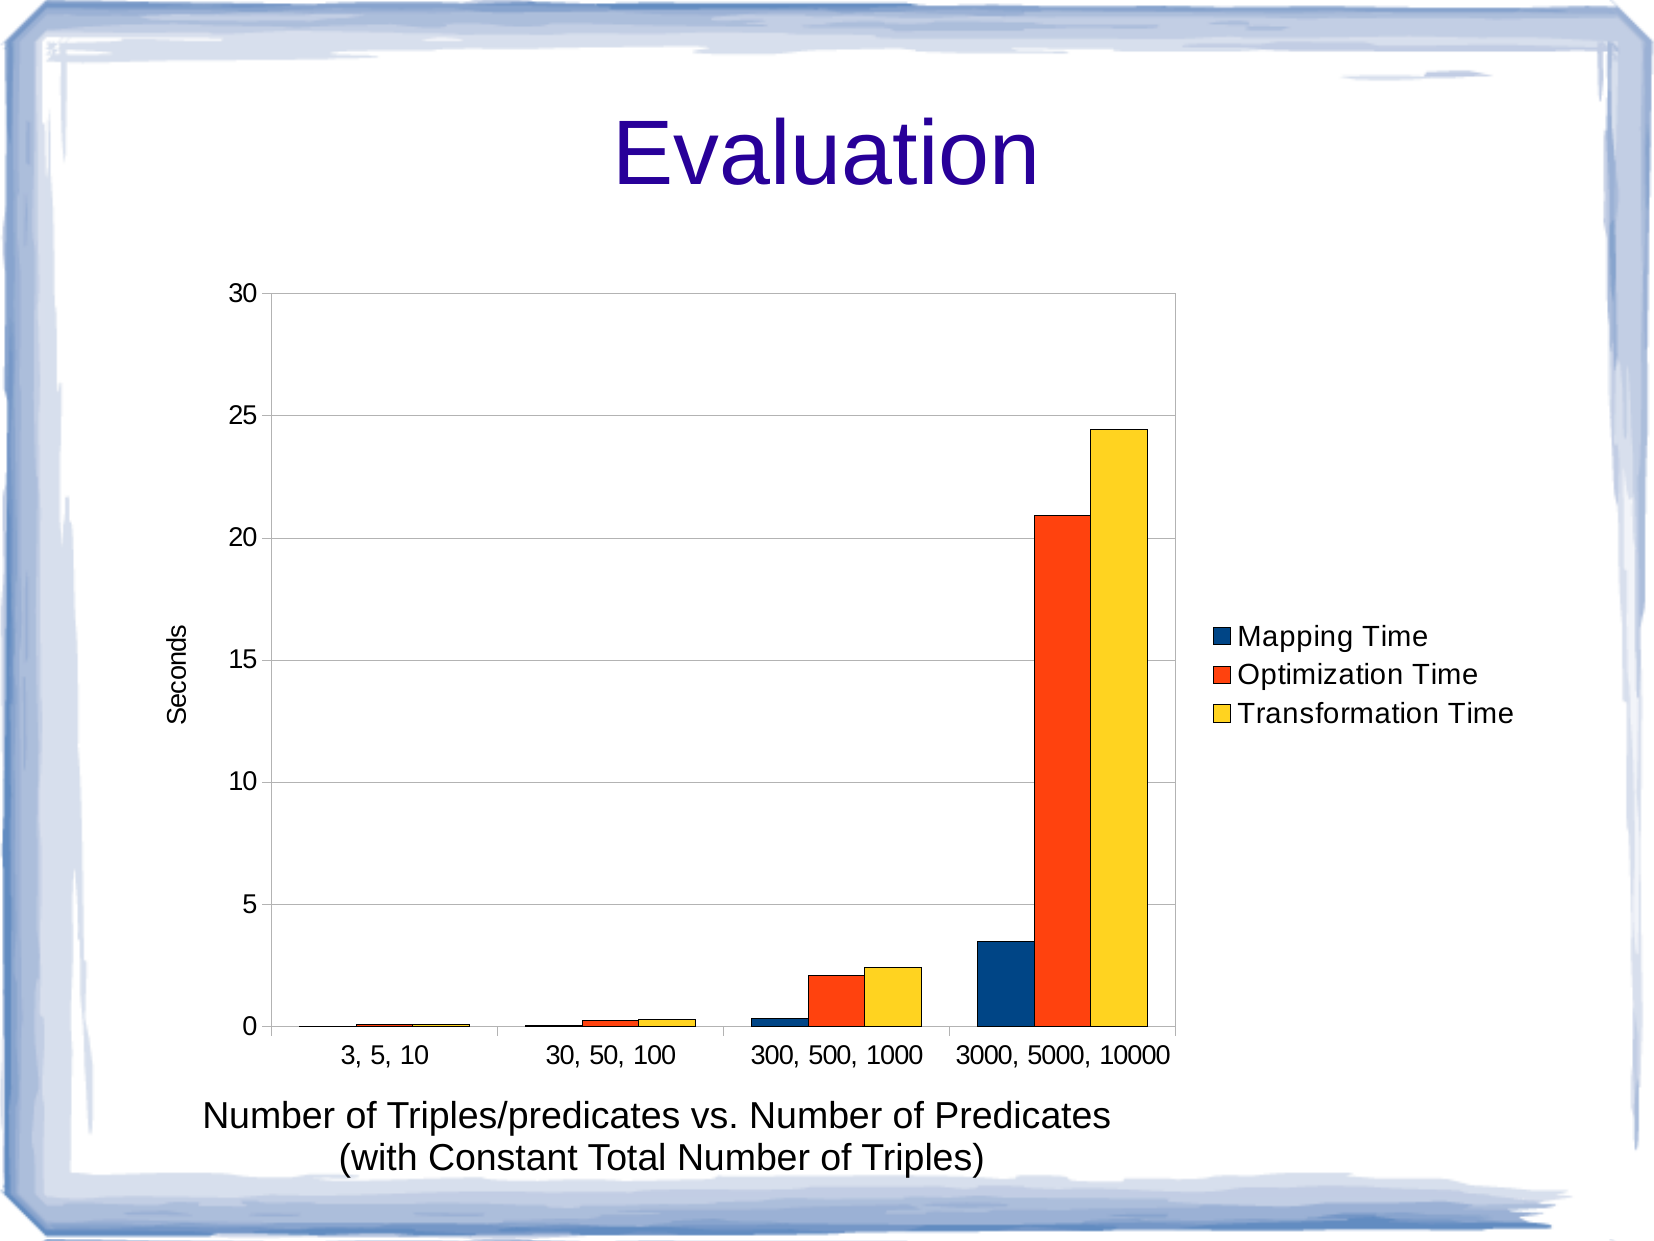

# Evaluation
### Chart
| Category | Mapping Time | Optimization Time | Transformation Time |
|---|---|---|---|
| 3, 5, 10 | 0.006 | 0.0686 | 0.0746 |
| 30, 50, 100 | 0.0379666666666667 | 0.260333333333333 | 0.2983 |
| 300, 500, 1000 | 0.345133333333333 | 2.07903333333333 | 2.42416666666667 |
| 3000, 5000, 10000 | 3.4915 | 20.942 | 24.4335 |Number of Triples/predicates vs. Number of Predicates
 (with Constant Total Number of Triples)